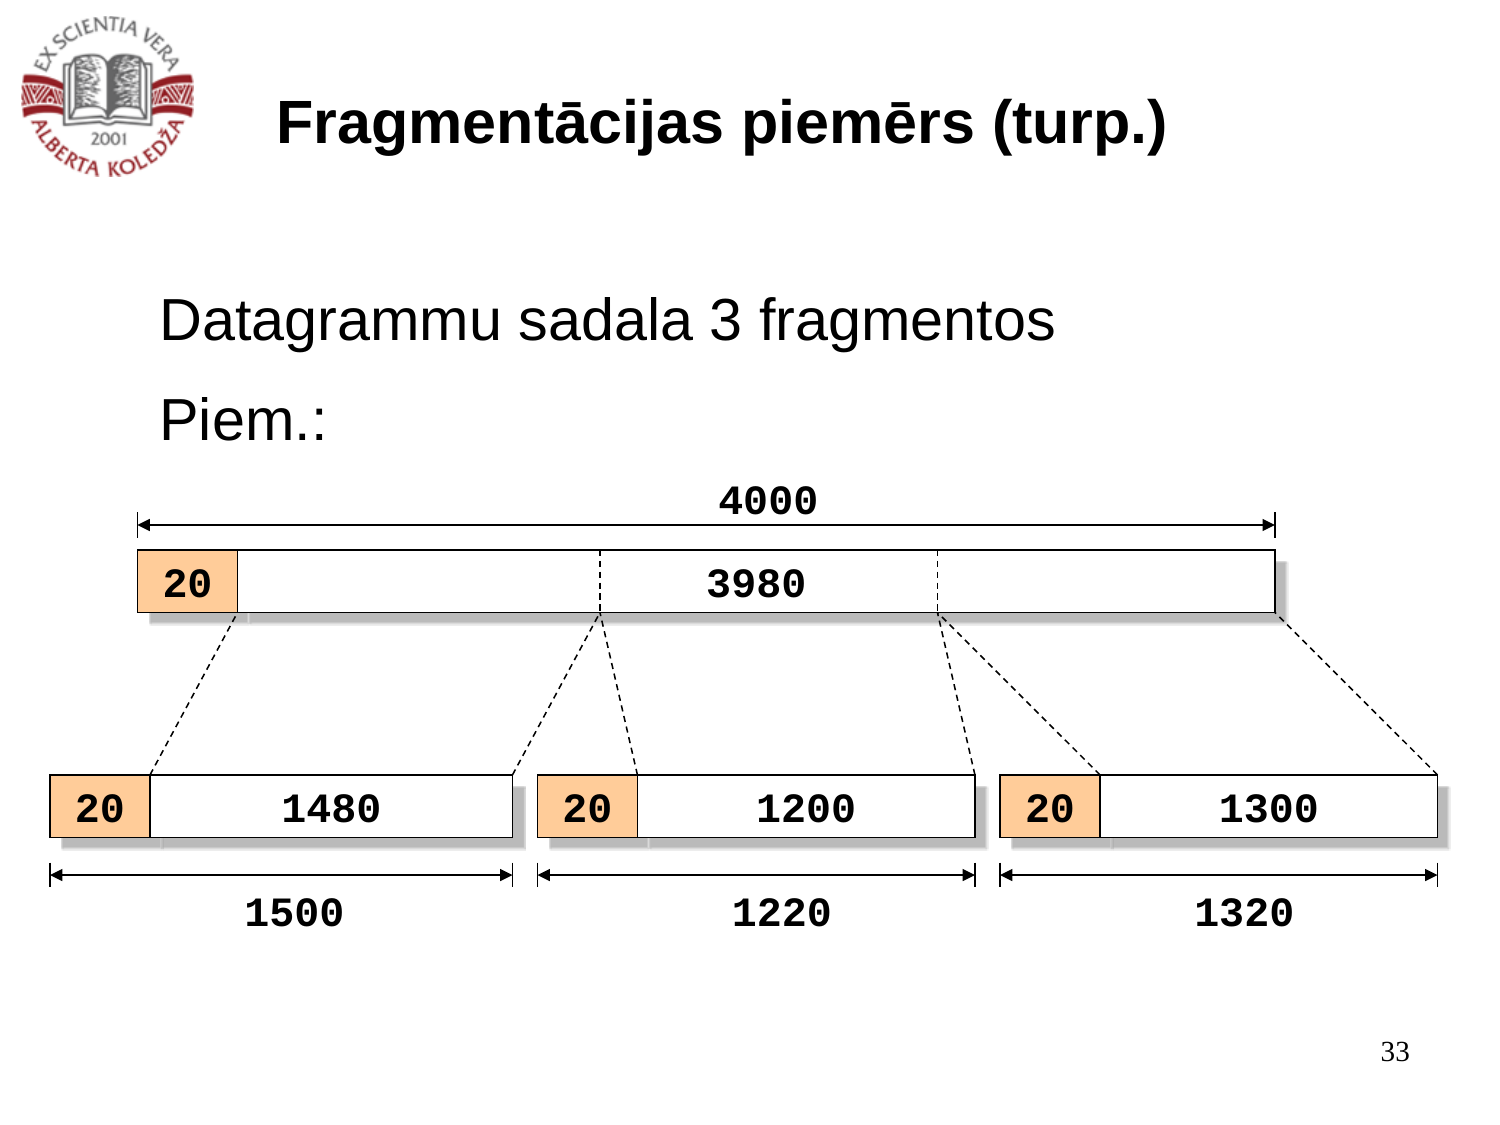

# Fragmentācijas piemērs (turp.)
Datagrammu sadala 3 fragmentos
Piem.:
4000
20
3980
20
1480
1500
20
1200
1220
20
1300
1320